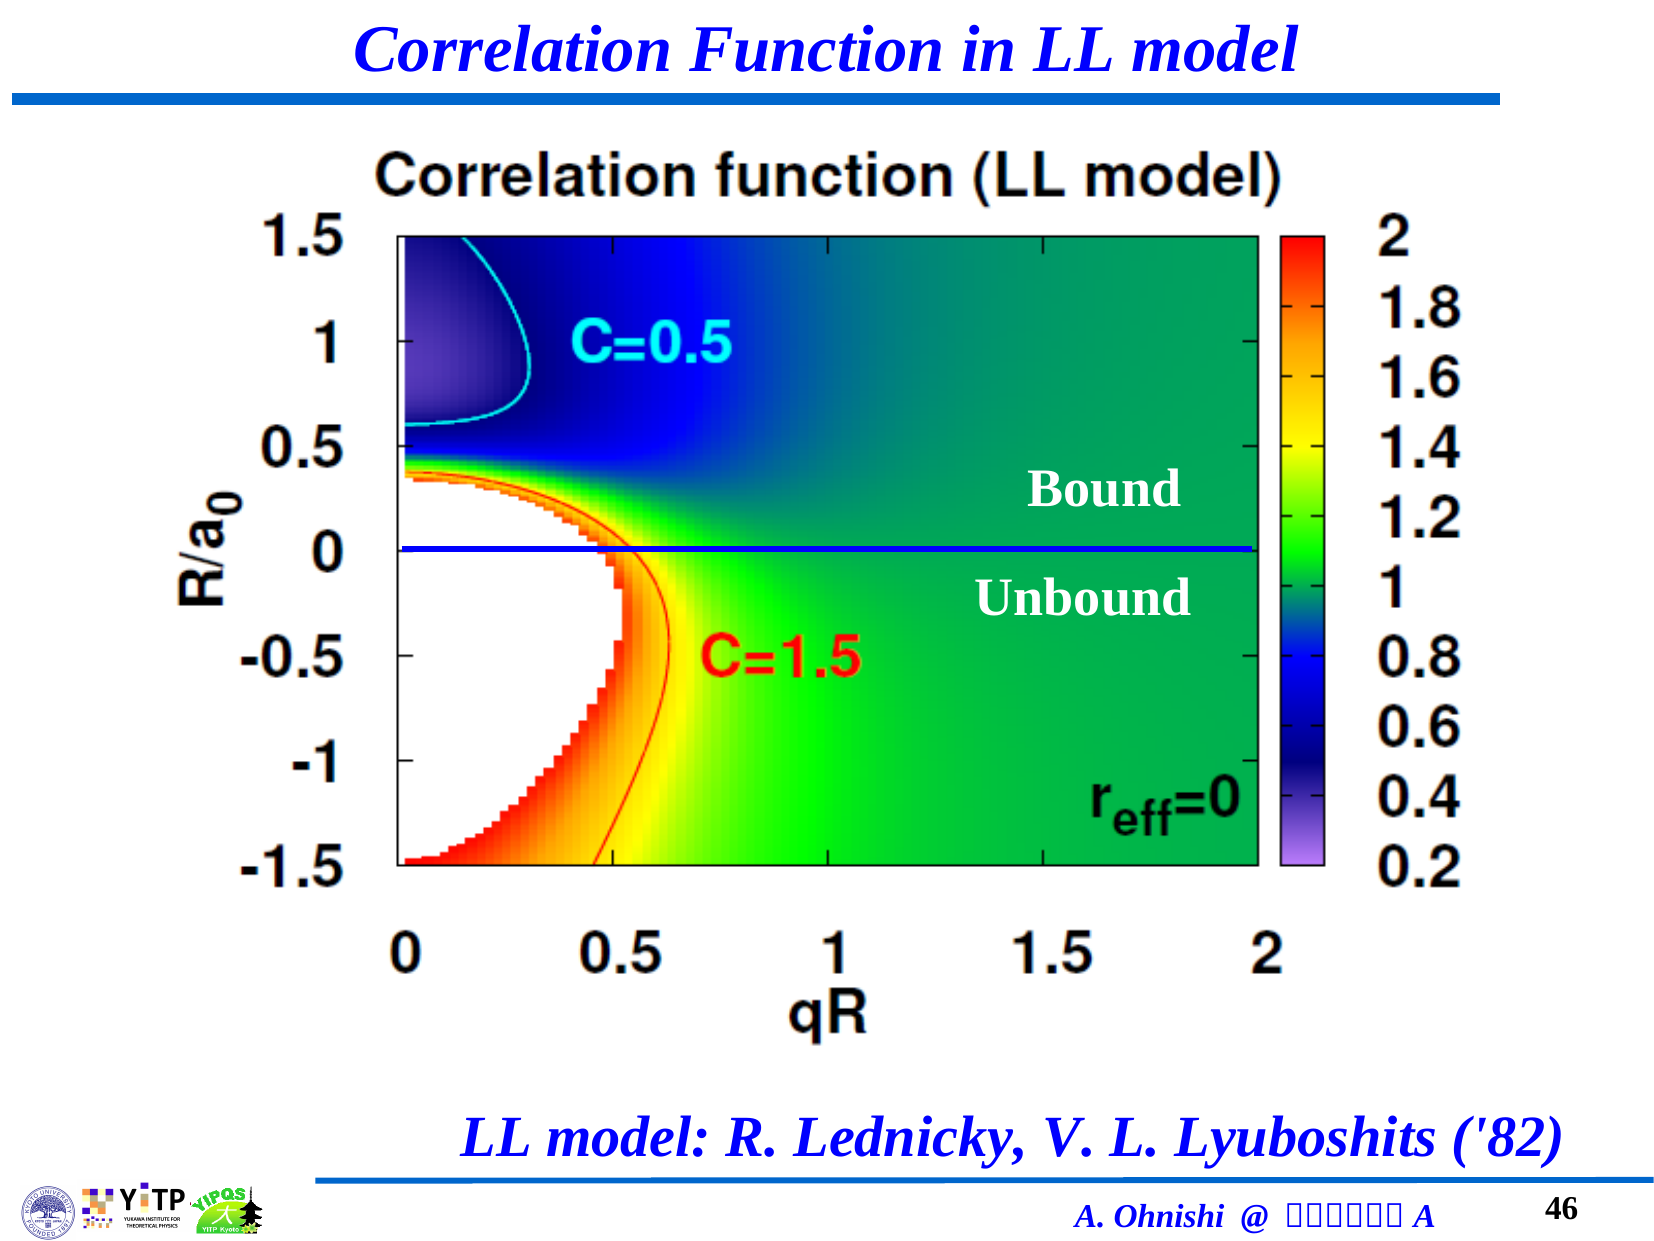

# Correlation Function in LL model
Bound
Unbound
LL model: R. Lednicky, V. L. Lyuboshits ('82)